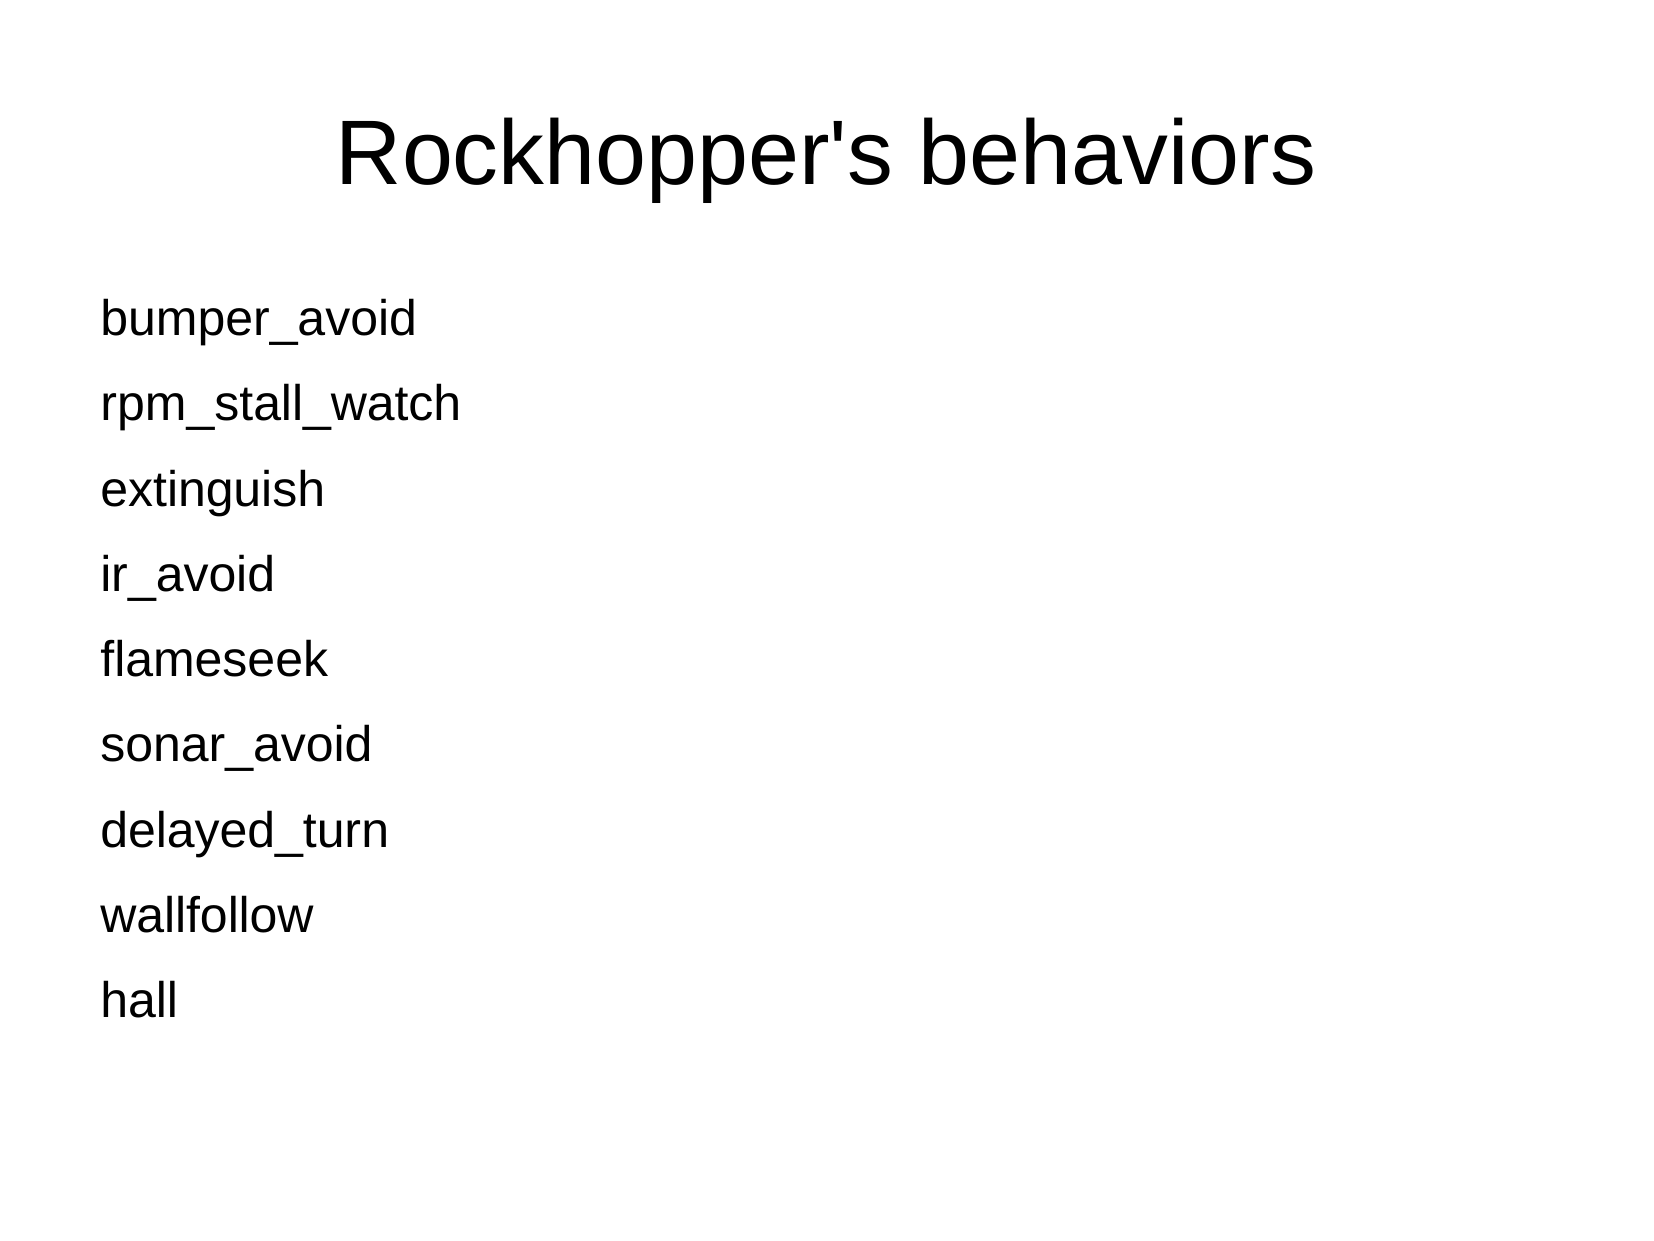

# Rockhopper's behaviors
bumper_avoid
rpm_stall_watch
extinguish
ir_avoid
flameseek
sonar_avoid
delayed_turn
wallfollow
hall